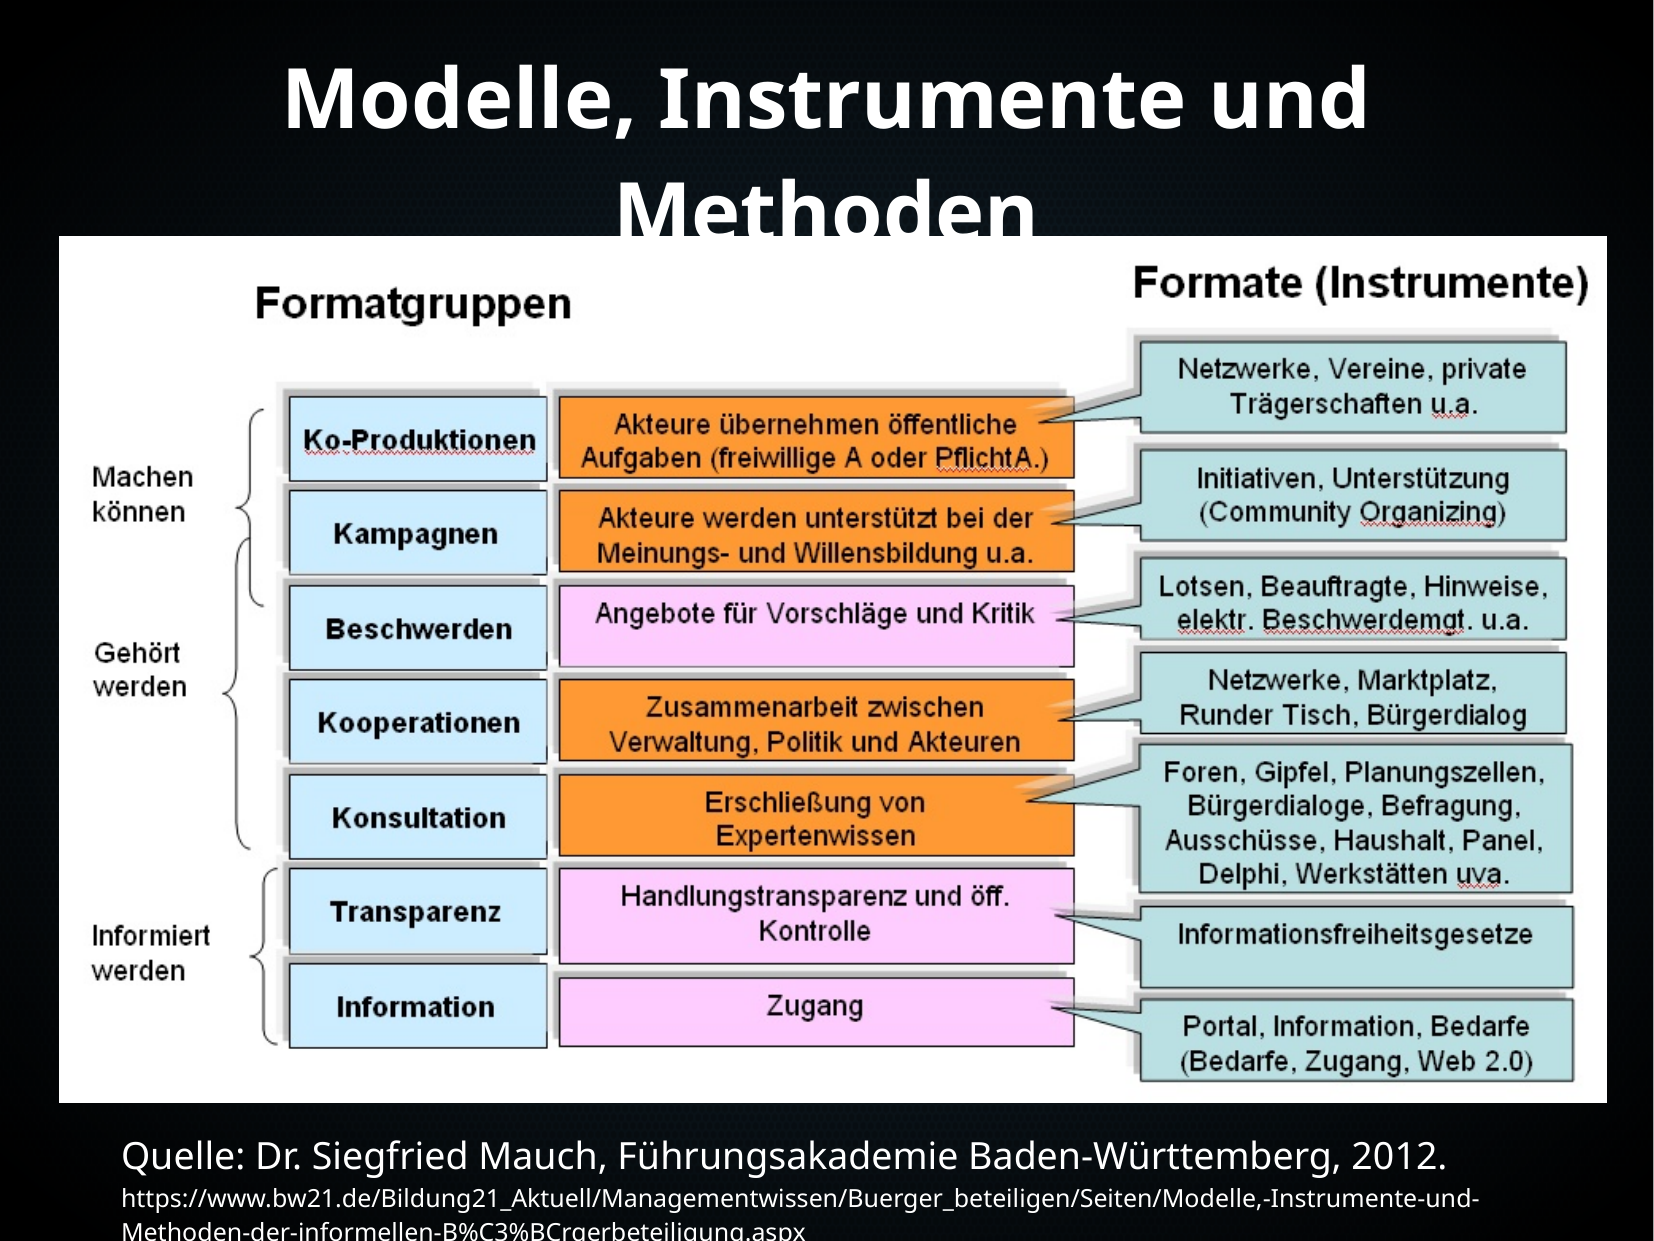

# Modelle, Instrumente und Methoden
Quelle: Dr. Siegfried Mauch, Führungsakademie Baden-Württemberg, 2012. https://www.bw21.de/Bildung21_Aktuell/Managementwissen/Buerger_beteiligen/Seiten/Modelle,-Instrumente-und-Methoden-der-informellen-B%C3%BCrgerbeteiligung.aspx